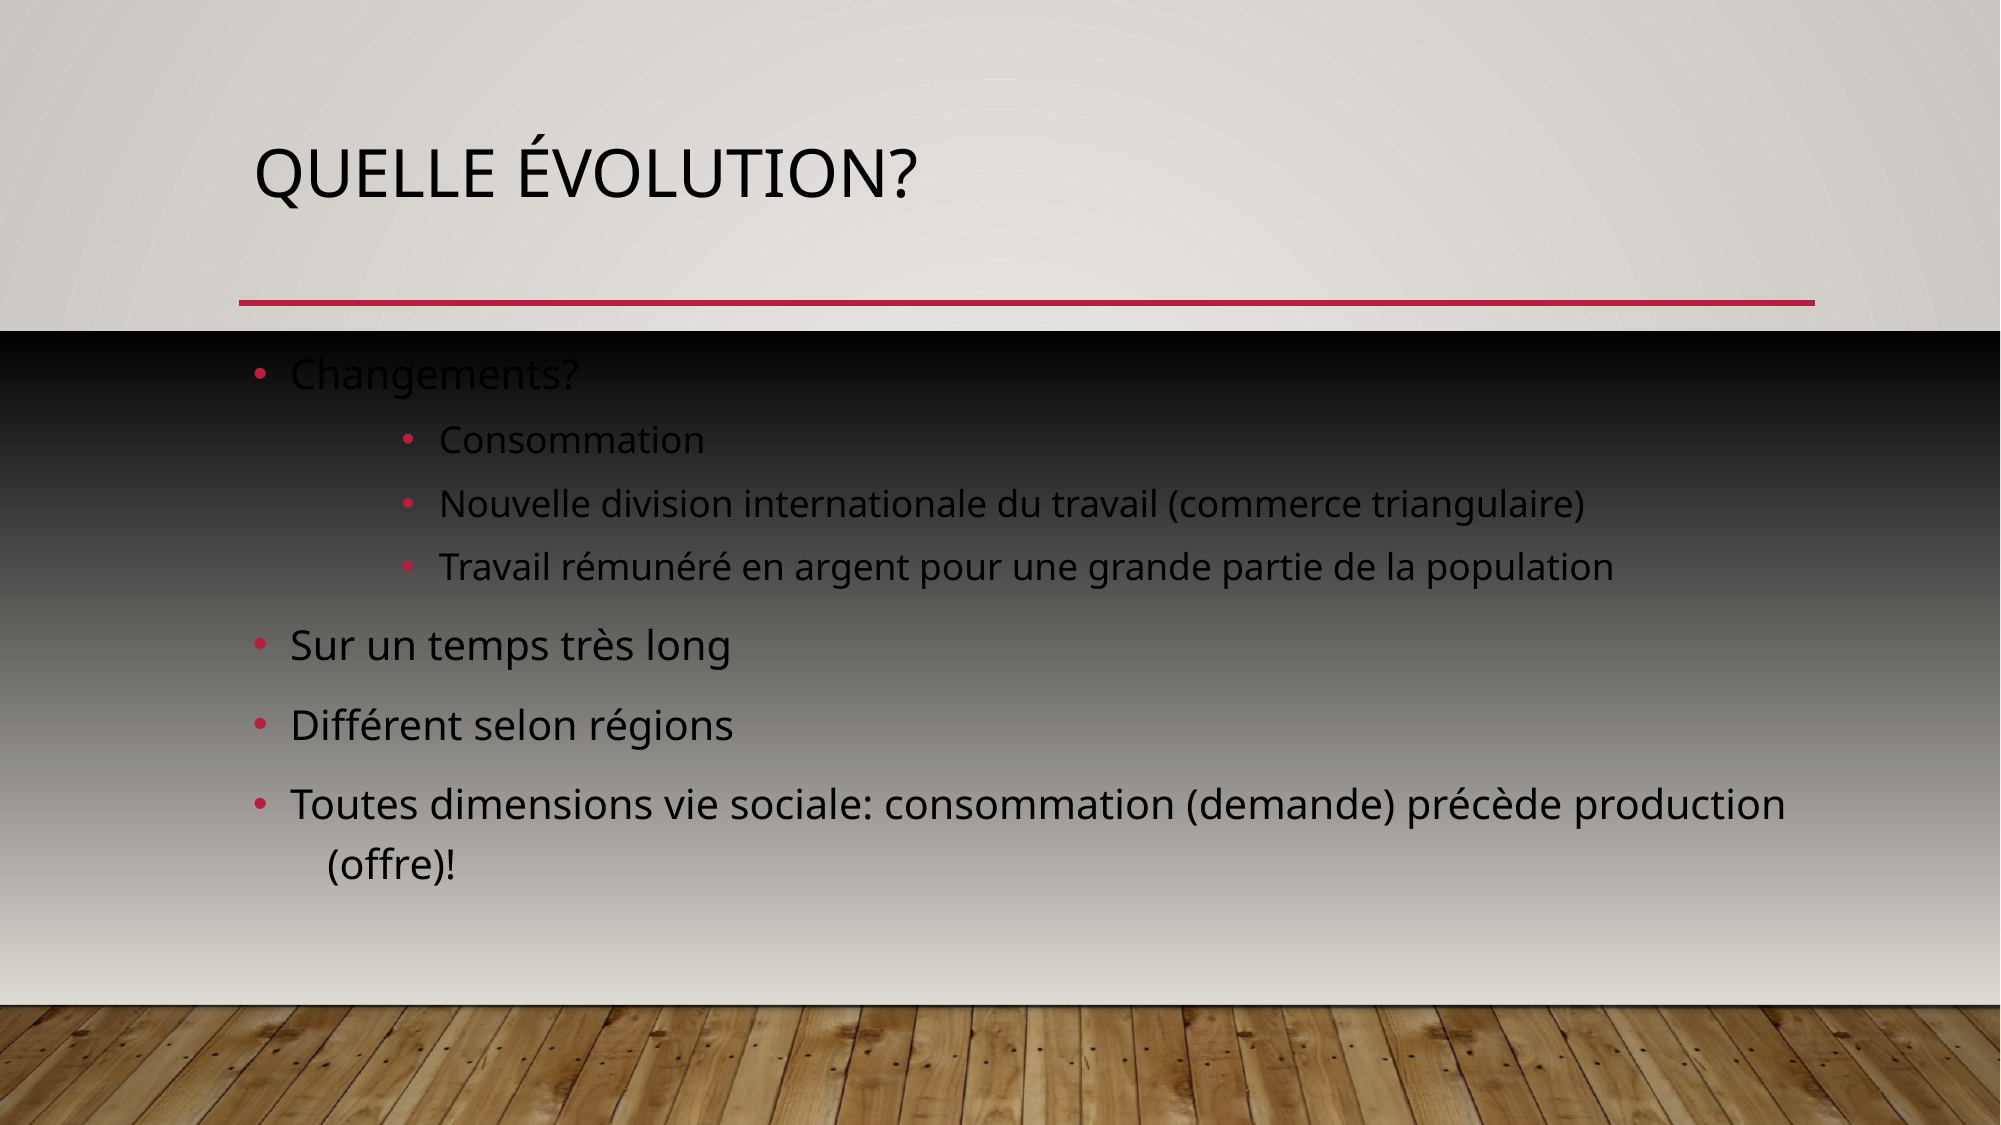

# Quelle évolution?
Changements?
Consommation
Nouvelle division internationale du travail (commerce triangulaire)
Travail rémunéré en argent pour une grande partie de la population
Sur un temps très long
Différent selon régions
Toutes dimensions vie sociale: consommation (demande) précède production (offre)!